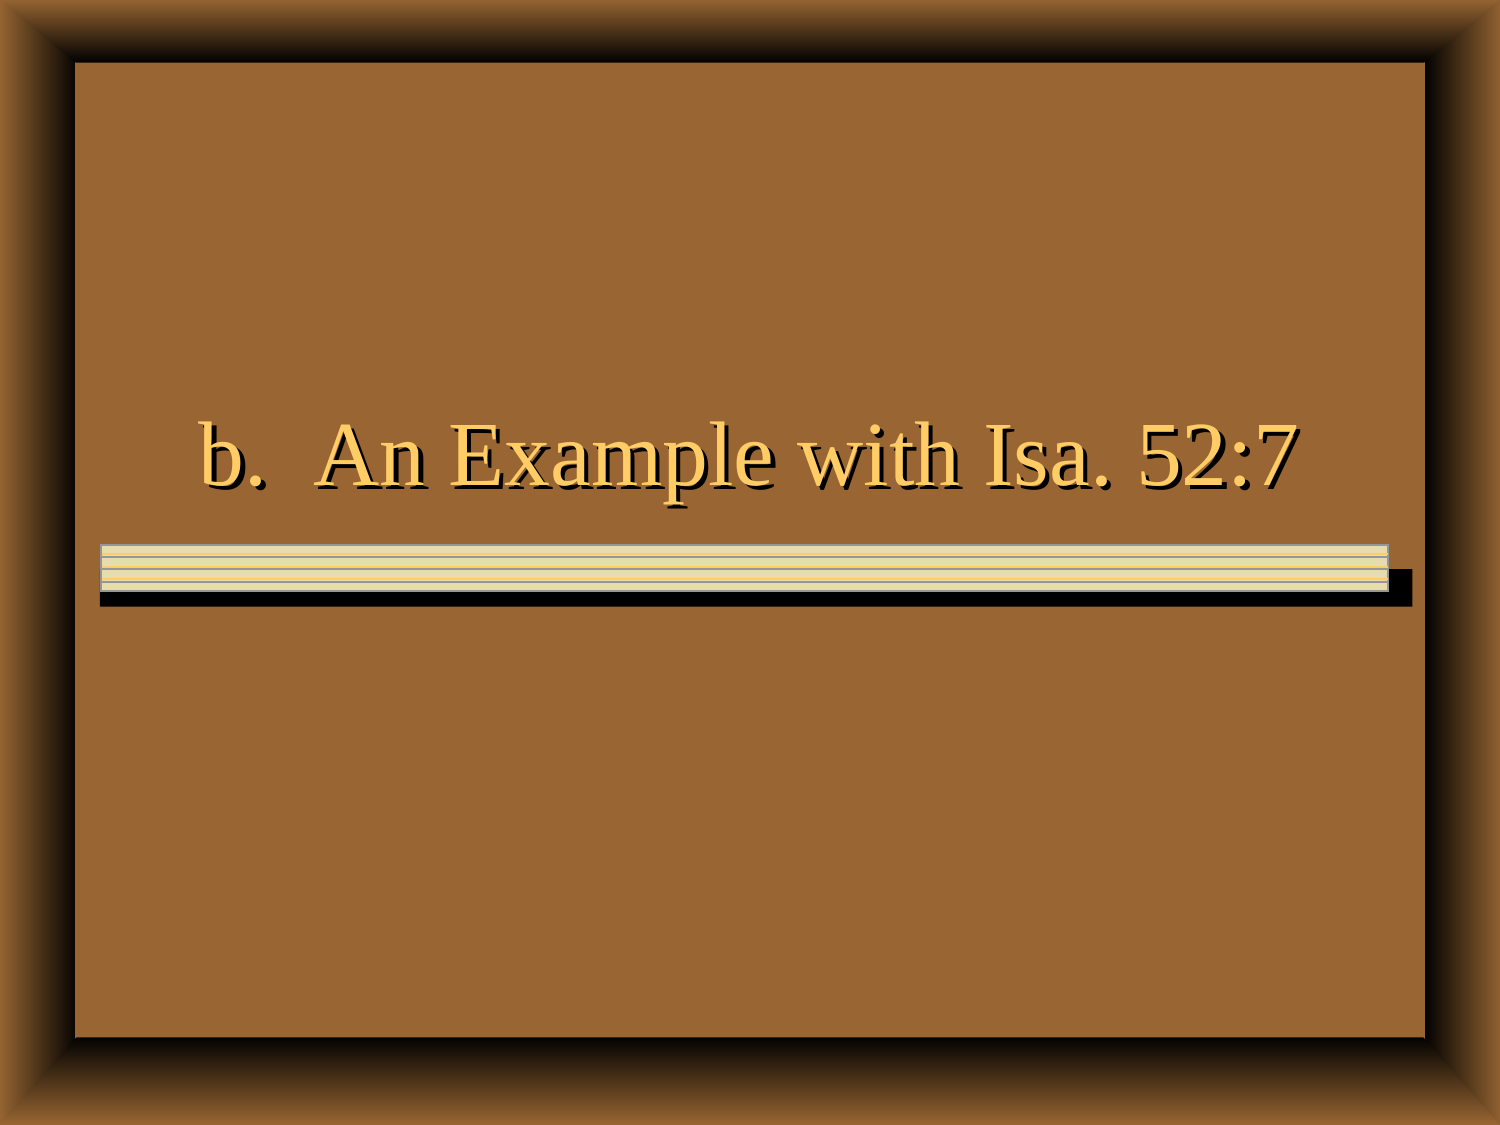

# b. An Example with Isa. 52:7